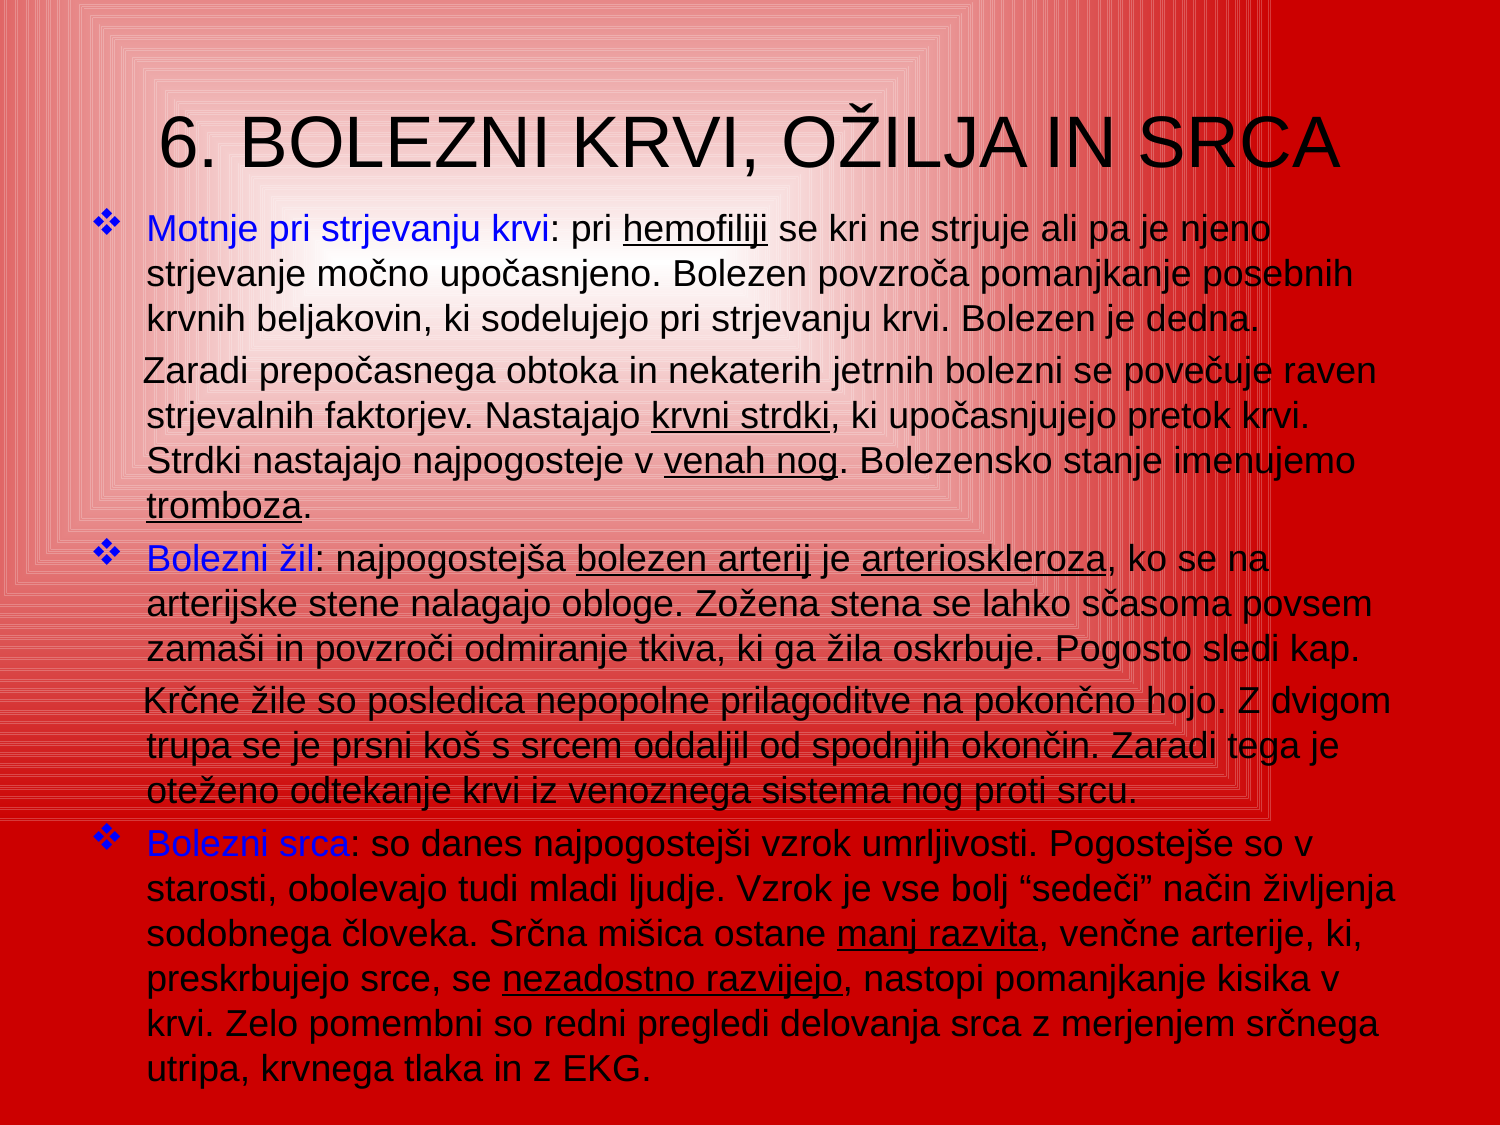

# 6. BOLEZNI KRVI, OŽILJA IN SRCA
Motnje pri strjevanju krvi: pri hemofiliji se kri ne strjuje ali pa je njeno strjevanje močno upočasnjeno. Bolezen povzroča pomanjkanje posebnih krvnih beljakovin, ki sodelujejo pri strjevanju krvi. Bolezen je dedna.
 Zaradi prepočasnega obtoka in nekaterih jetrnih bolezni se povečuje raven strjevalnih faktorjev. Nastajajo krvni strdki, ki upočasnjujejo pretok krvi. Strdki nastajajo najpogosteje v venah nog. Bolezensko stanje imenujemo tromboza.
Bolezni žil: najpogostejša bolezen arterij je arterioskleroza, ko se na arterijske stene nalagajo obloge. Zožena stena se lahko sčasoma povsem zamaši in povzroči odmiranje tkiva, ki ga žila oskrbuje. Pogosto sledi kap.
 Krčne žile so posledica nepopolne prilagoditve na pokončno hojo. Z dvigom trupa se je prsni koš s srcem oddaljil od spodnjih okončin. Zaradi tega je oteženo odtekanje krvi iz venoznega sistema nog proti srcu.
Bolezni srca: so danes najpogostejši vzrok umrljivosti. Pogostejše so v starosti, obolevajo tudi mladi ljudje. Vzrok je vse bolj “sedeči” način življenja sodobnega človeka. Srčna mišica ostane manj razvita, venčne arterije, ki, preskrbujejo srce, se nezadostno razvijejo, nastopi pomanjkanje kisika v krvi. Zelo pomembni so redni pregledi delovanja srca z merjenjem srčnega utripa, krvnega tlaka in z EKG.